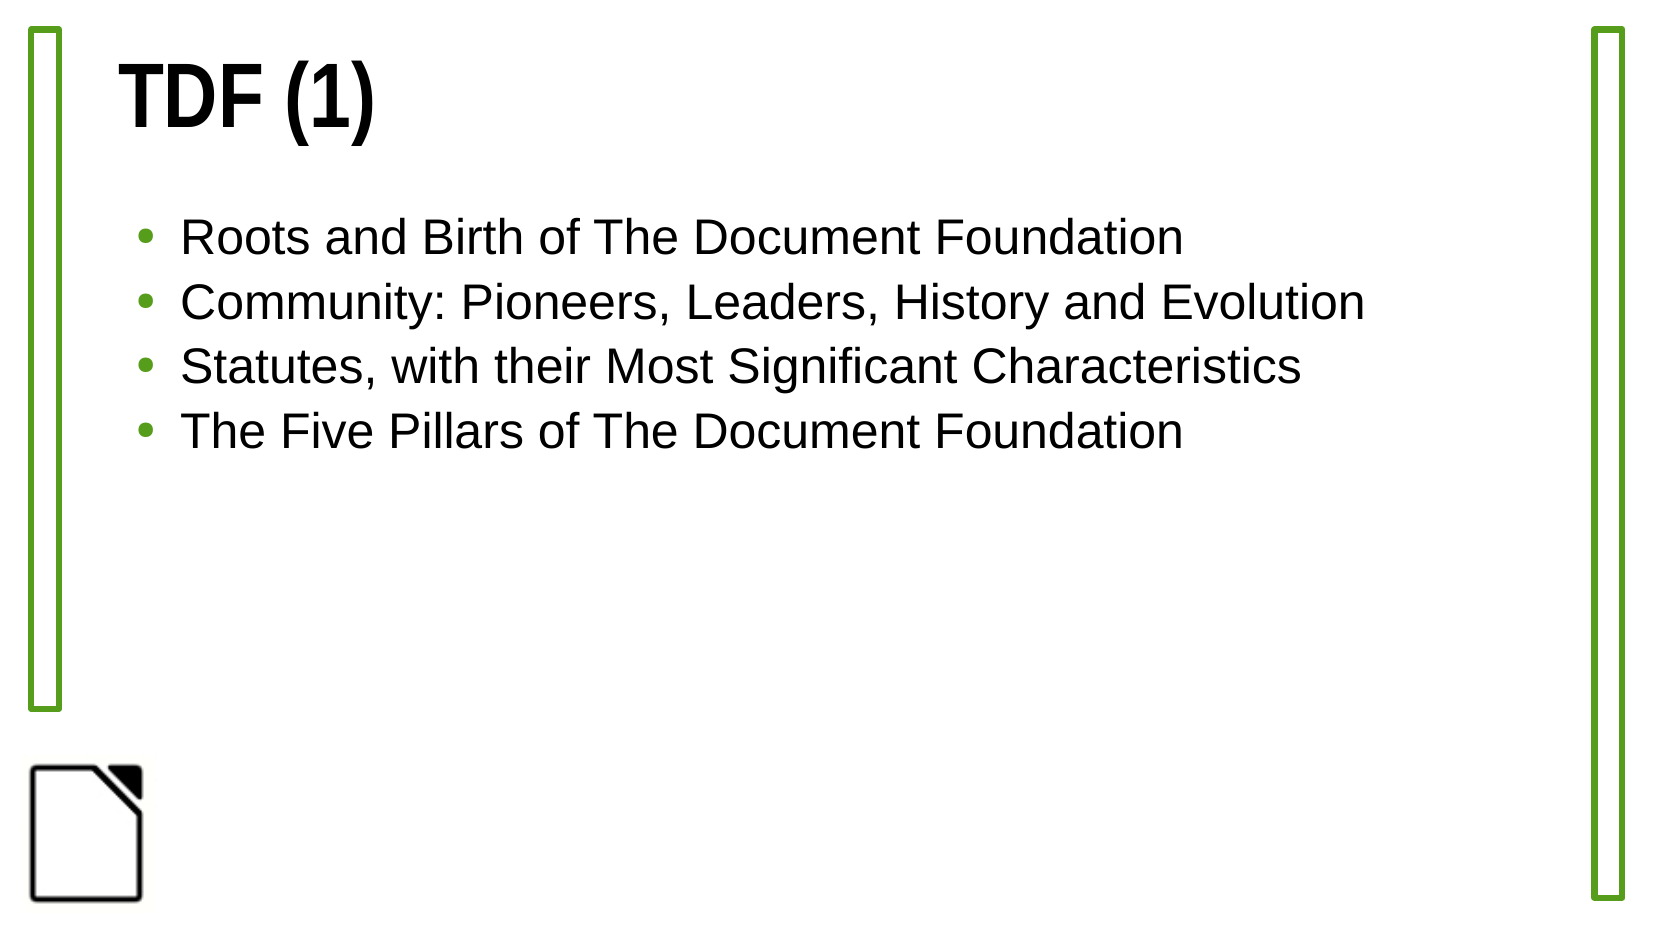

# TDF (1)
Roots and Birth of The Document Foundation
Community: Pioneers, Leaders, History and Evolution
Statutes, with their Most Significant Characteristics
The Five Pillars of The Document Foundation